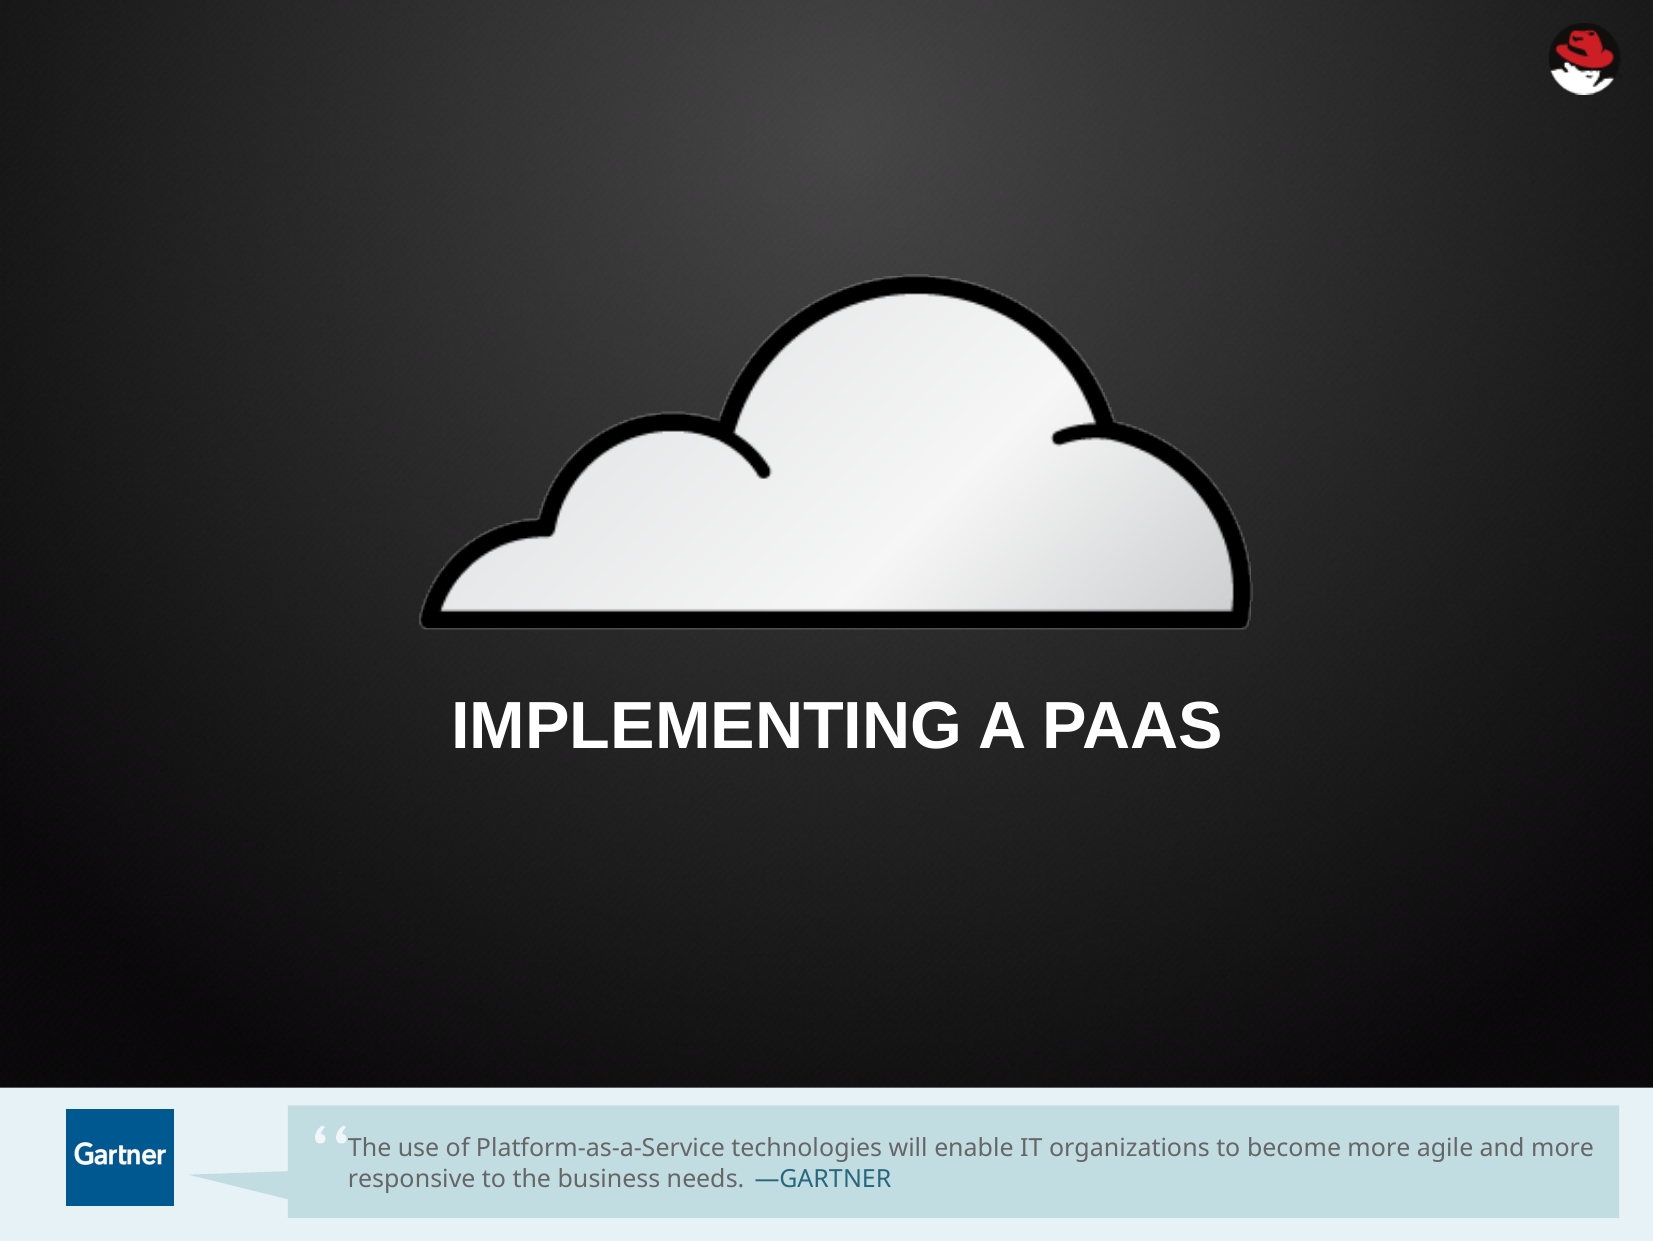

# IMPLEMENTING A PAAS
The use of Platform-as-a-Service technologies will enable IT organizations to become more agile and more
responsive to the business needs.
—GARTNER